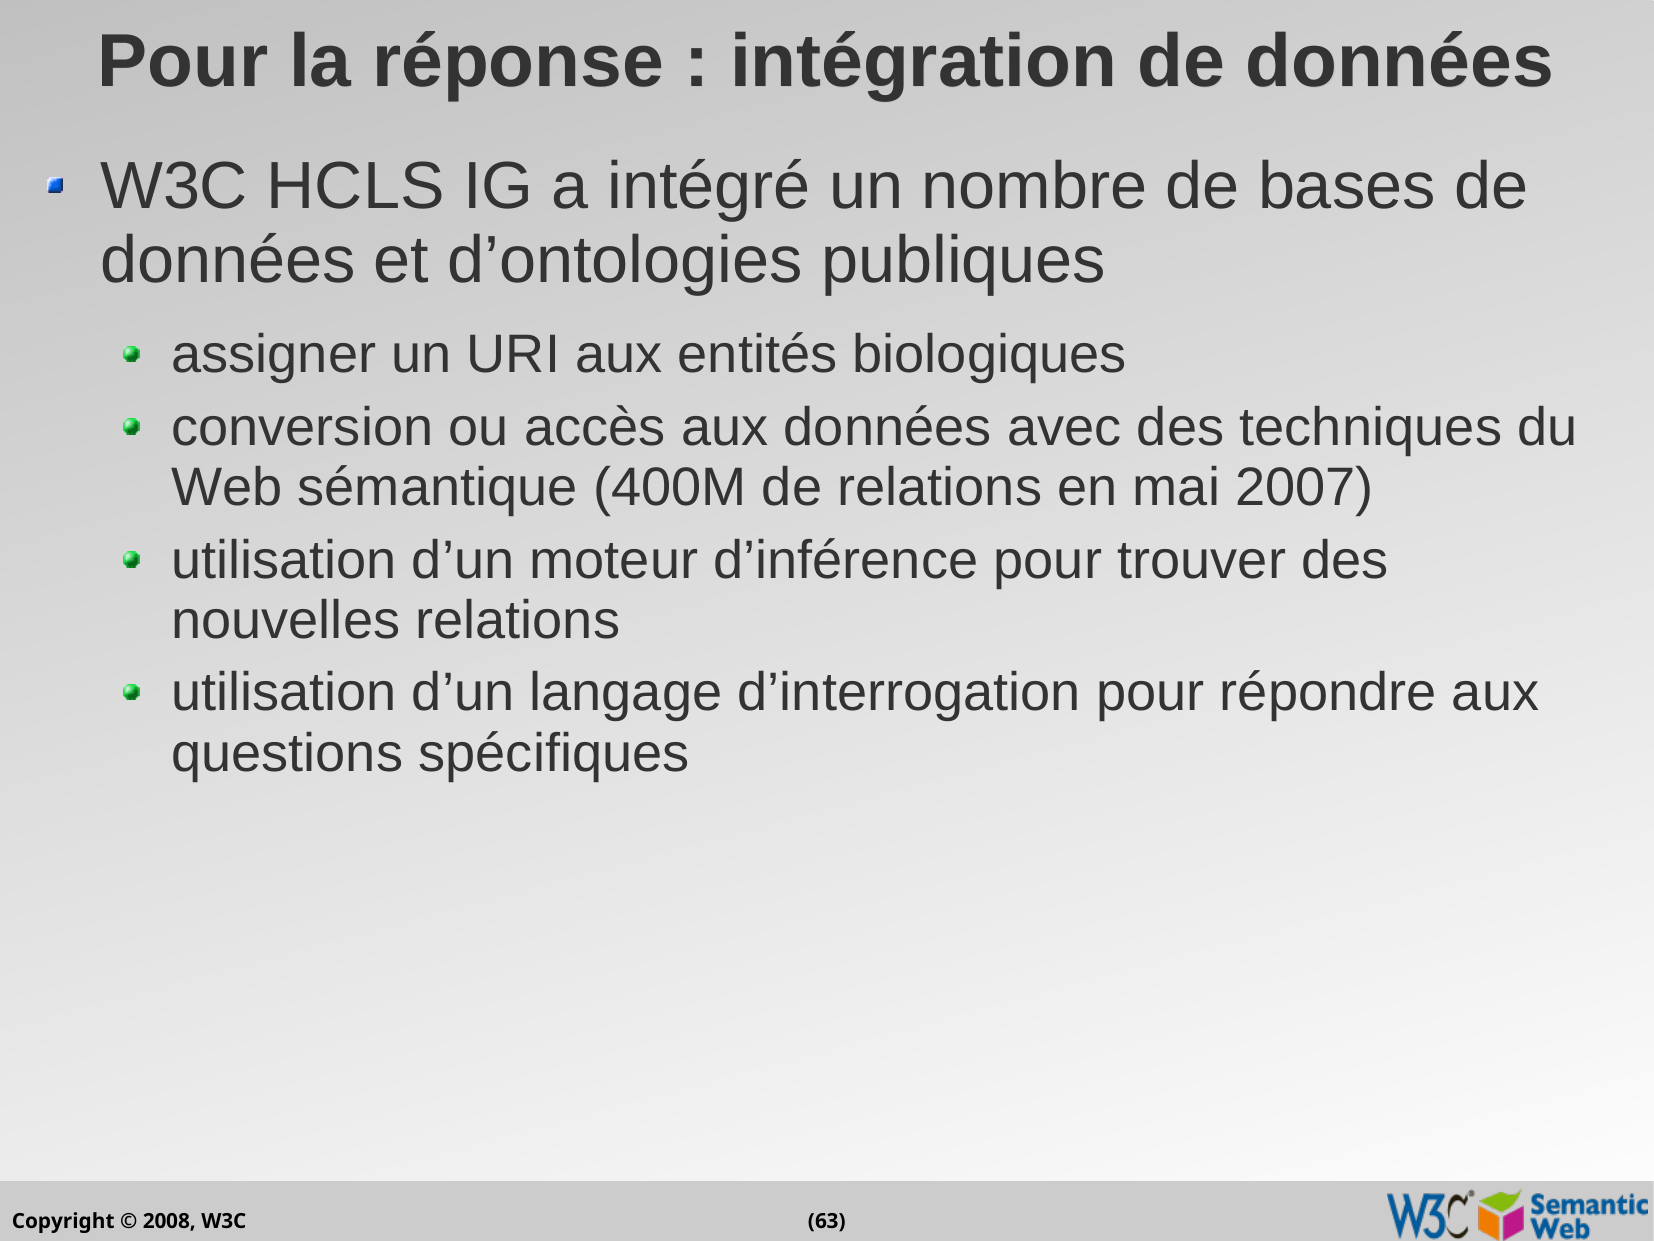

# Pour la réponse : intégration de données
W3C HCLS IG a intégré un nombre de bases de données et d’ontologies publiques
assigner un URI aux entités biologiques
conversion ou accès aux données avec des techniques du Web sémantique (400M de relations en mai 2007)
utilisation d’un moteur d’inférence pour trouver des nouvelles relations
utilisation d’un langage d’interrogation pour répondre aux questions spécifiques